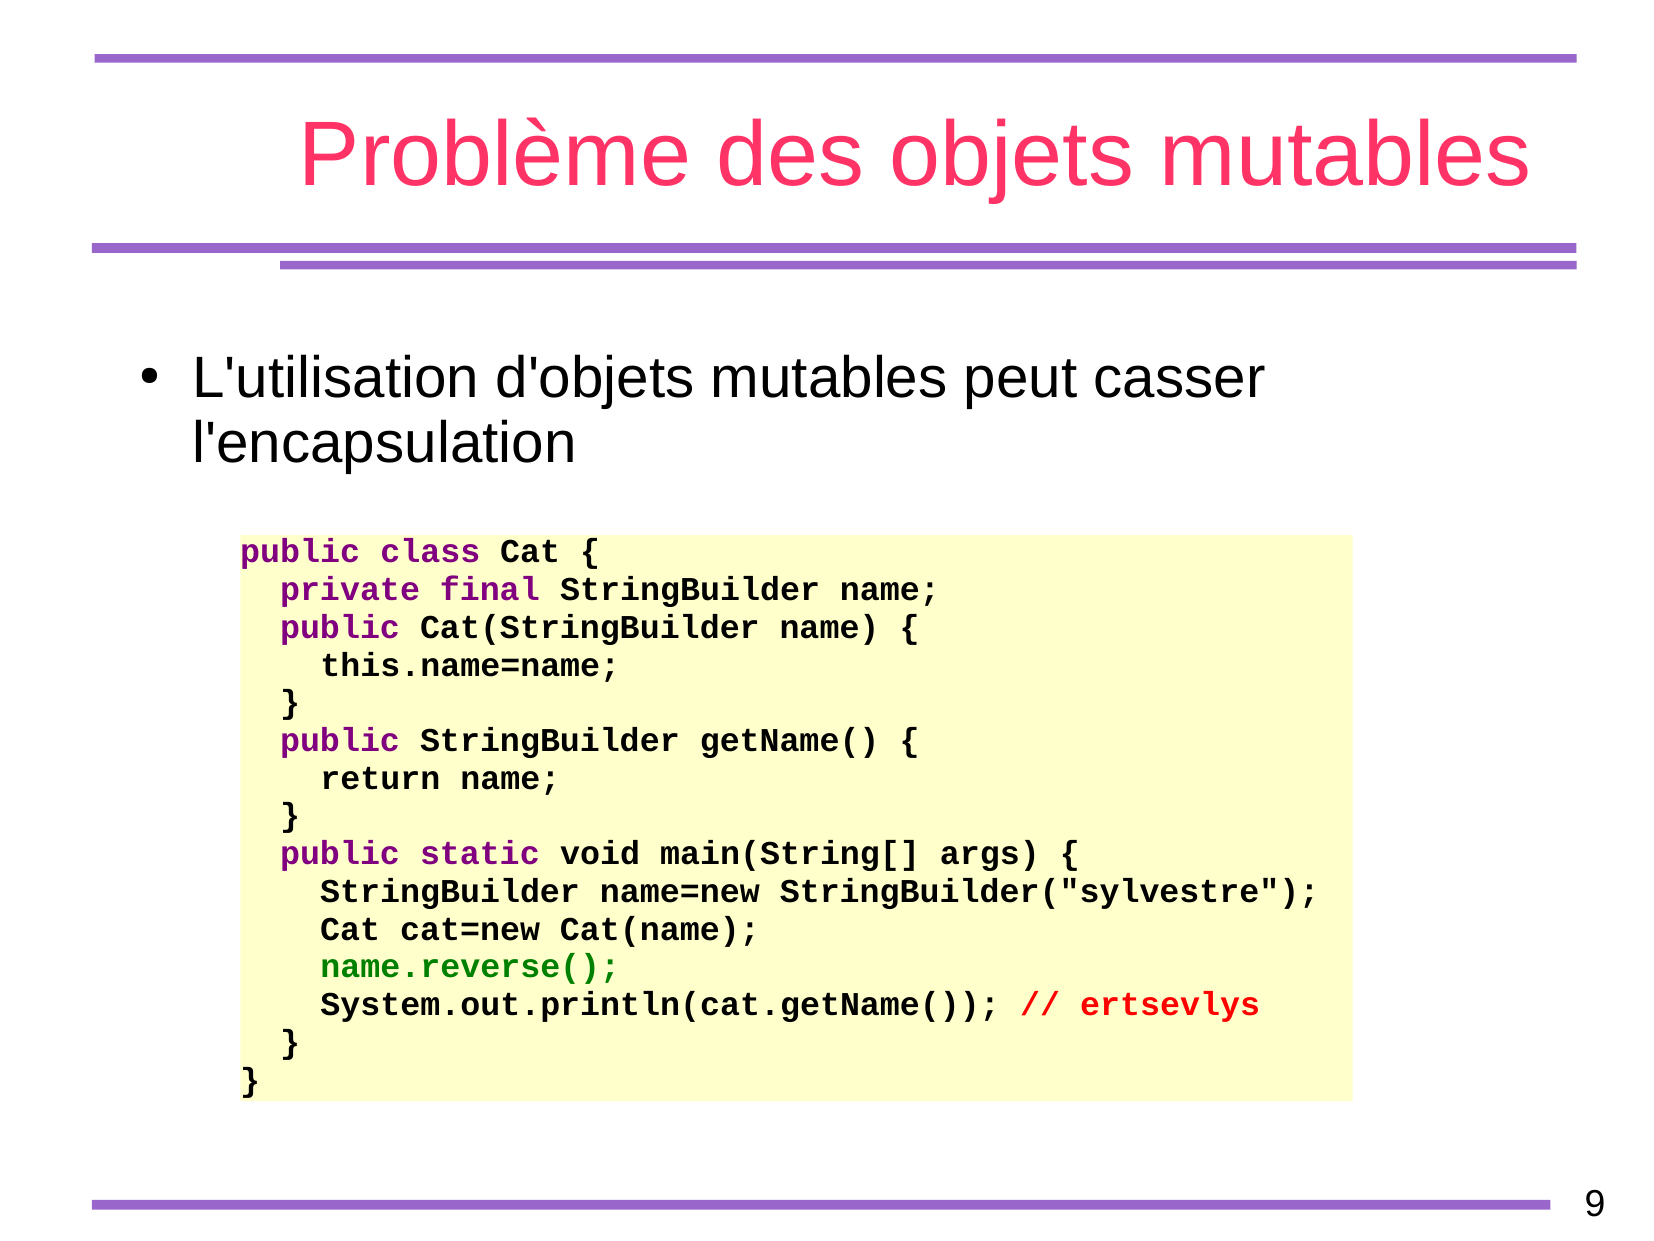

# Problème des objets mutables
L'utilisation d'objets mutables peut casser l'encapsulation
public class Cat {
 private final StringBuilder name;
 public Cat(StringBuilder name) {
 this.name=name;
 }
 public StringBuilder getName() {
 return name;
 }
 public static void main(String[] args) {
 StringBuilder name=new StringBuilder("sylvestre");
 Cat cat=new Cat(name);
 name.reverse();
 System.out.println(cat.getName()); // ertsevlys
 }
}